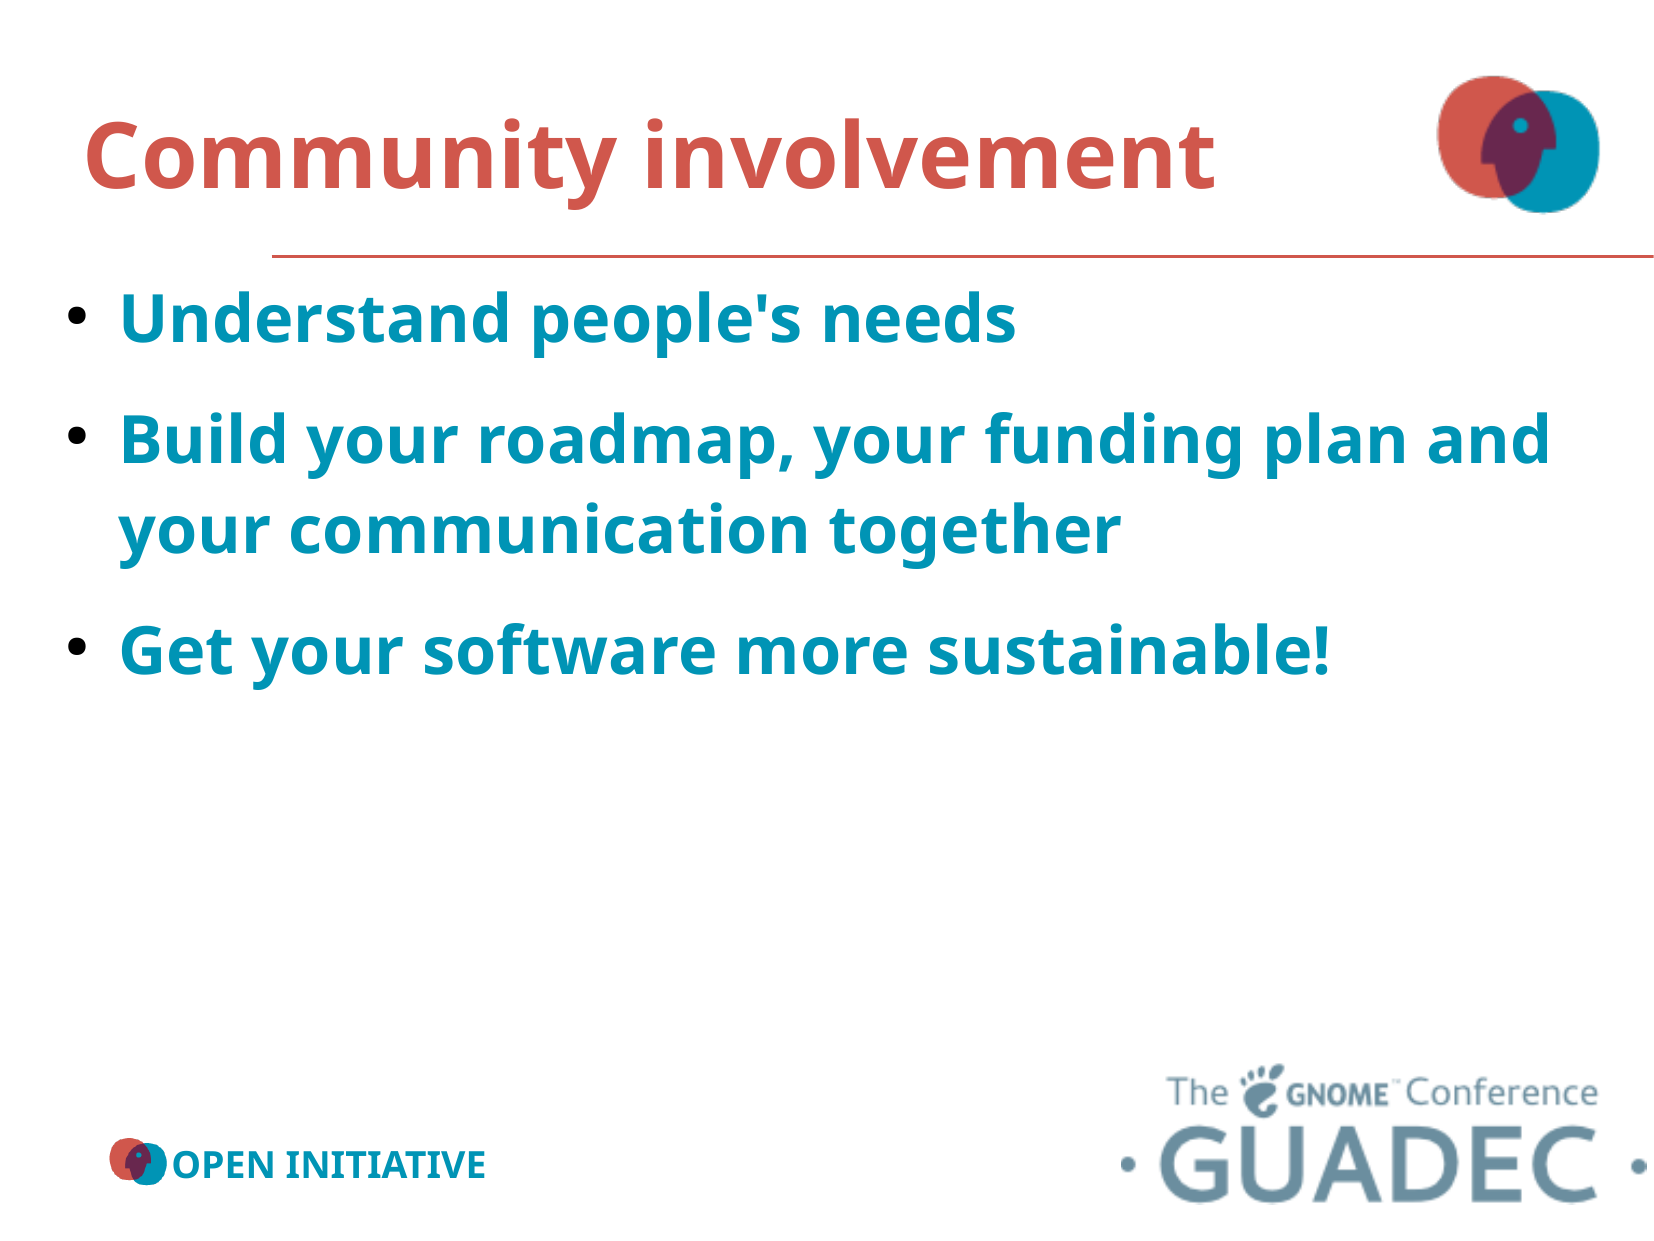

# Community involvement
Understand people's needs
Build your roadmap, your funding plan and your communication together
Get your software more sustainable!